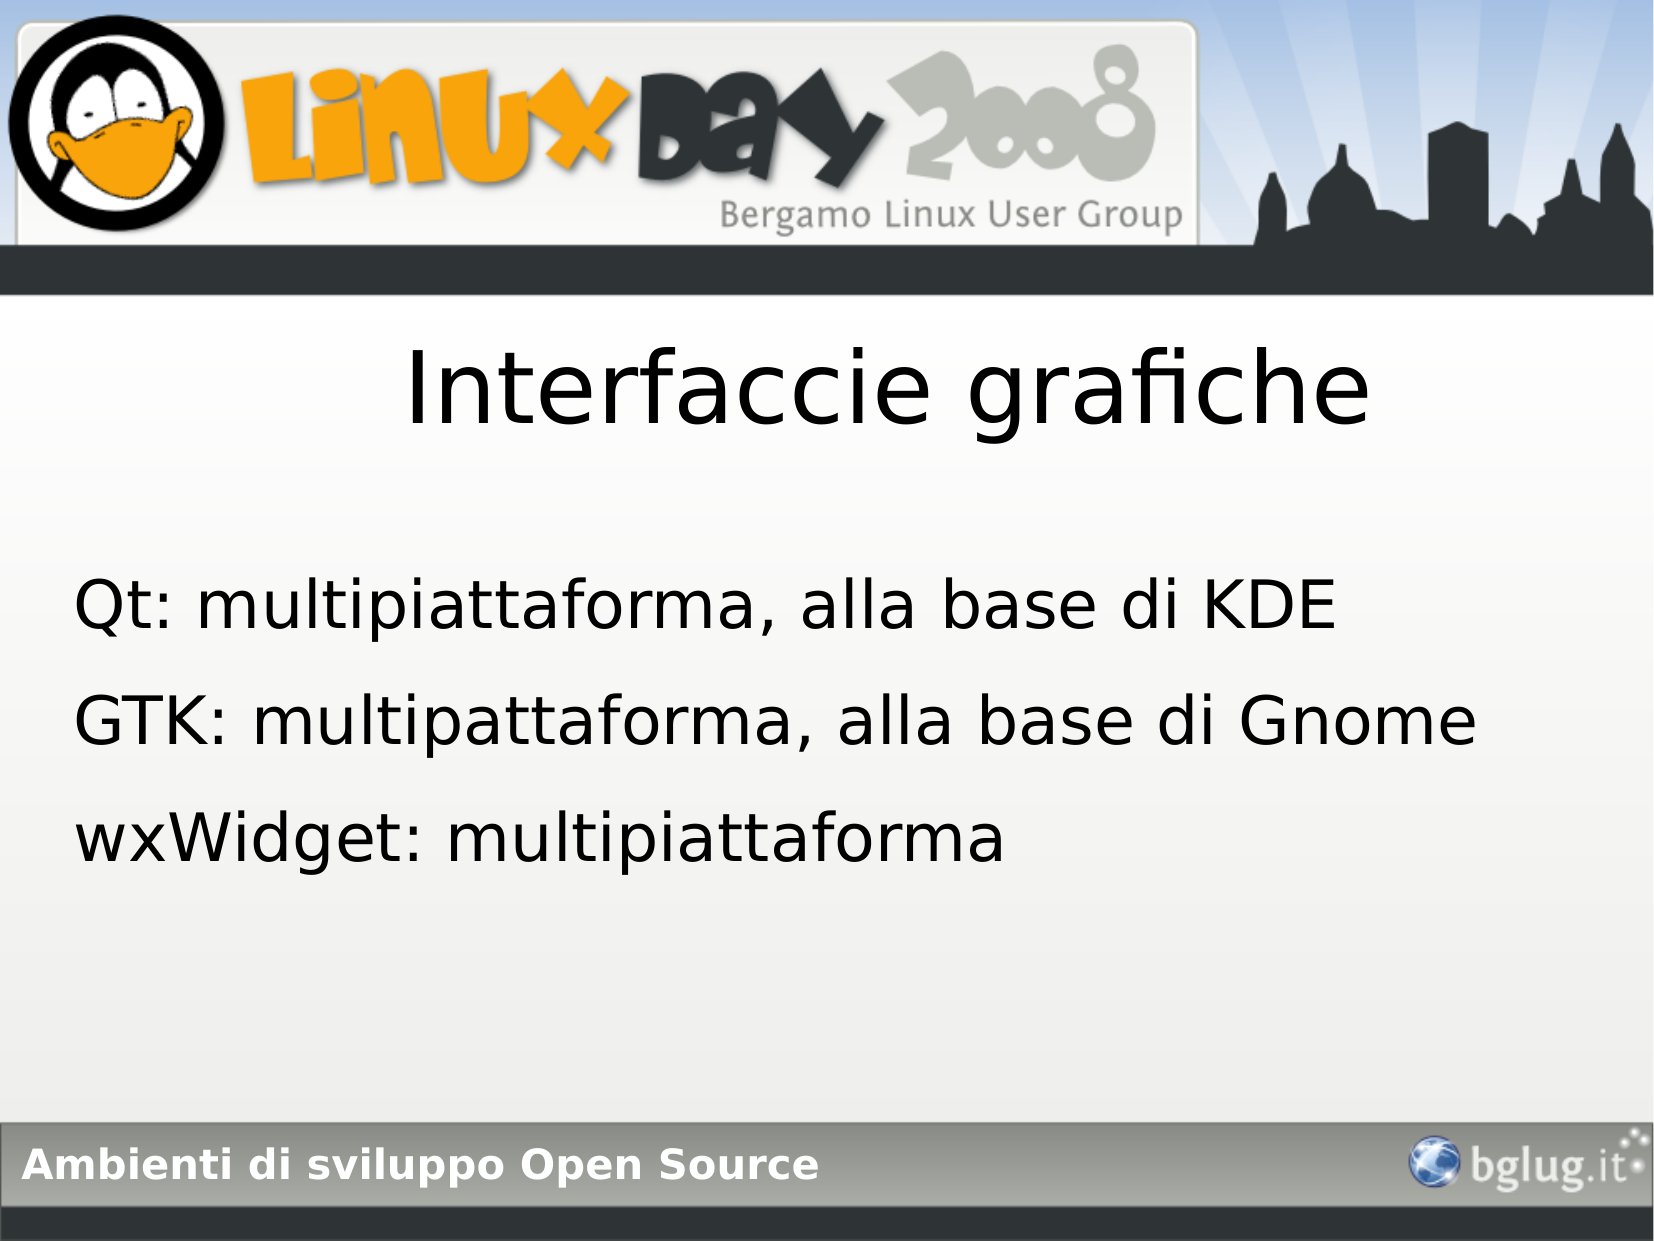

Interfaccie grafiche
Qt: multipiattaforma, alla base di KDE
GTK: multipattaforma, alla base di Gnome
wxWidget: multipiattaforma
Ambienti di sviluppo Open Source